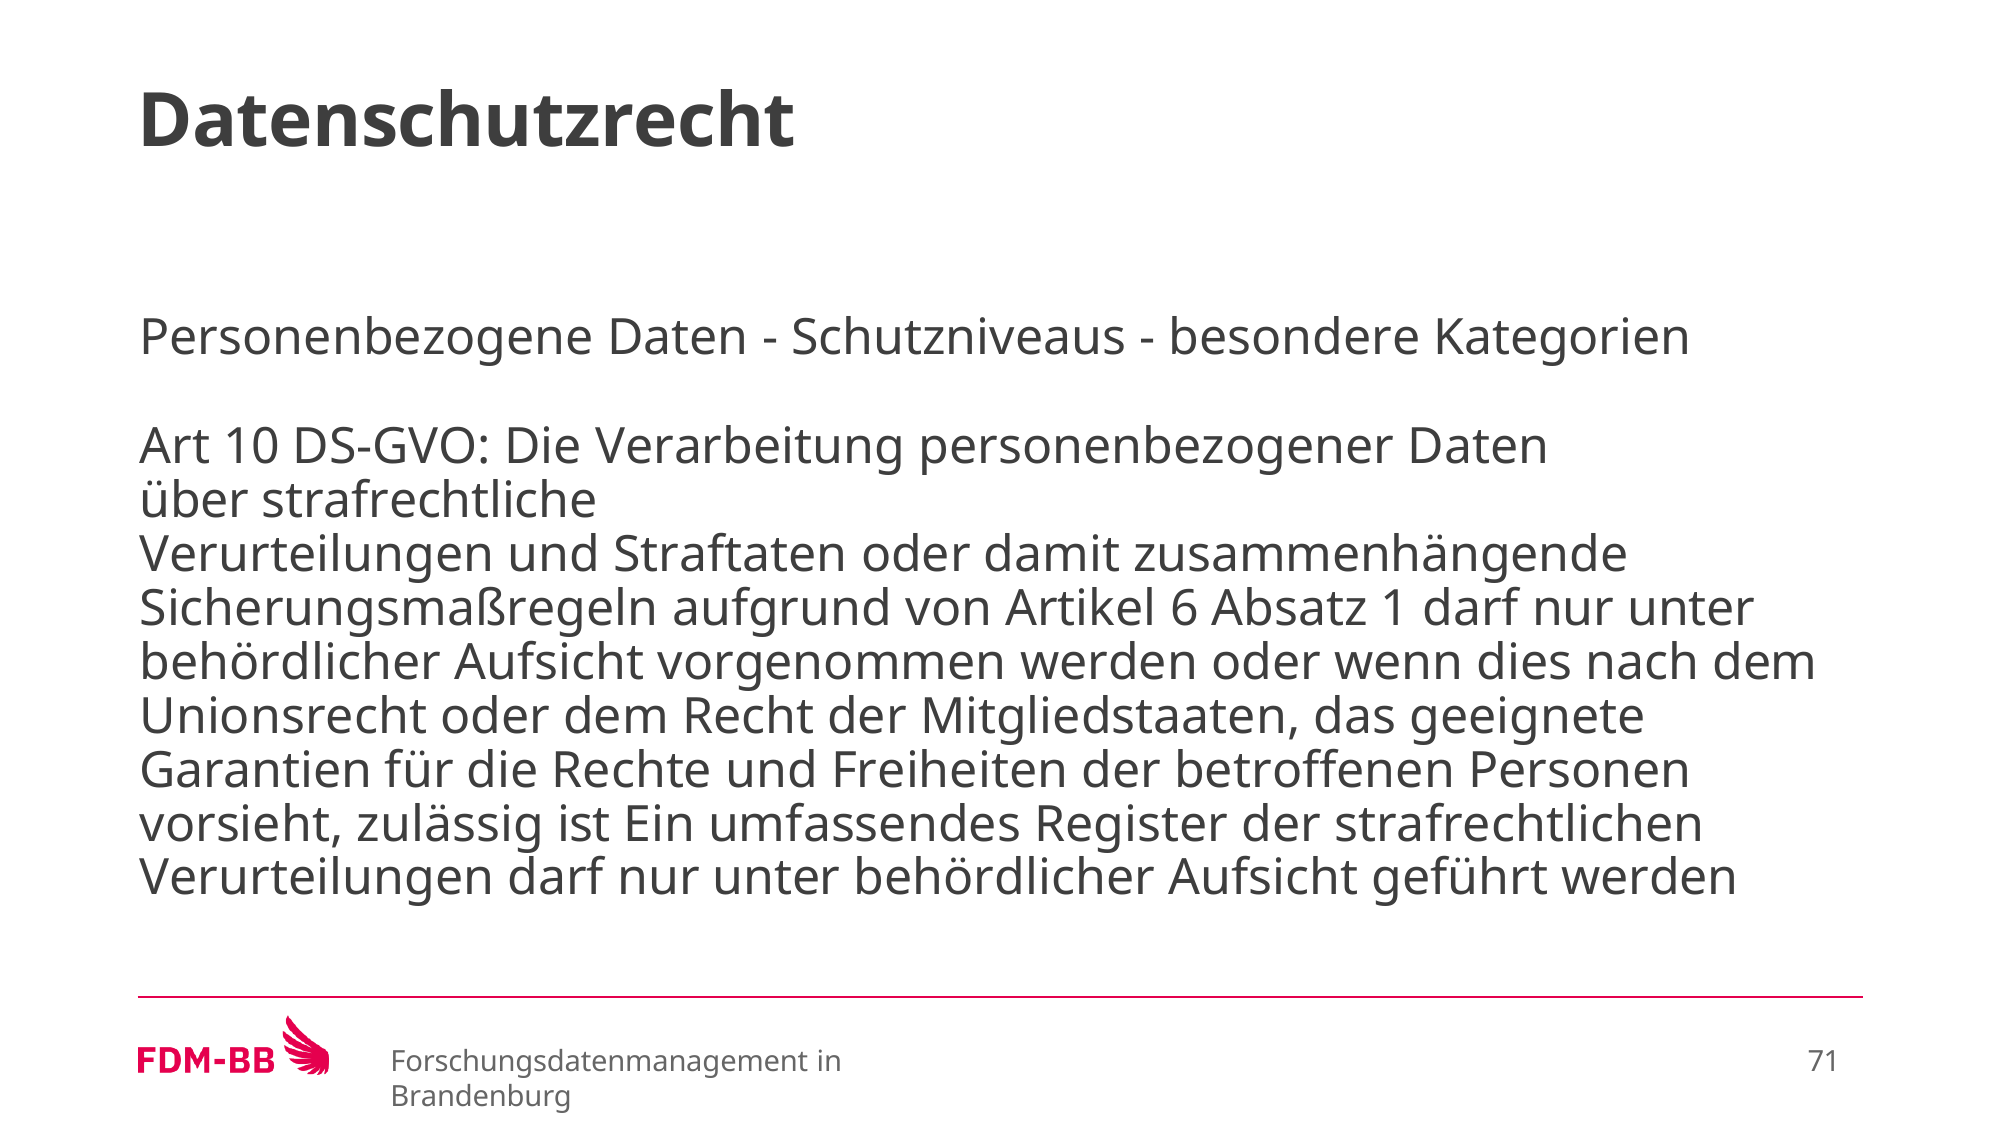

# Datenschutzrecht
Personenbezogene Daten - Schutzniveaus - besondere Kategorien
Art 10 DS-GVO: Die Verarbeitung personenbezogener Daten über strafrechtliche
Verurteilungen und Straftaten oder damit zusammenhängende Sicherungsmaßregeln aufgrund von Artikel 6 Absatz 1 darf nur unter behördlicher Aufsicht vorgenommen werden oder wenn dies nach dem Unionsrecht oder dem Recht der Mitgliedstaaten, das geeignete Garantien für die Rechte und Freiheiten der betroffenen Personen vorsieht, zulässig ist Ein umfassendes Register der strafrechtlichen Verurteilungen darf nur unter behördlicher Aufsicht geführt werden
Forschungsdatenmanagement in Brandenburg
71